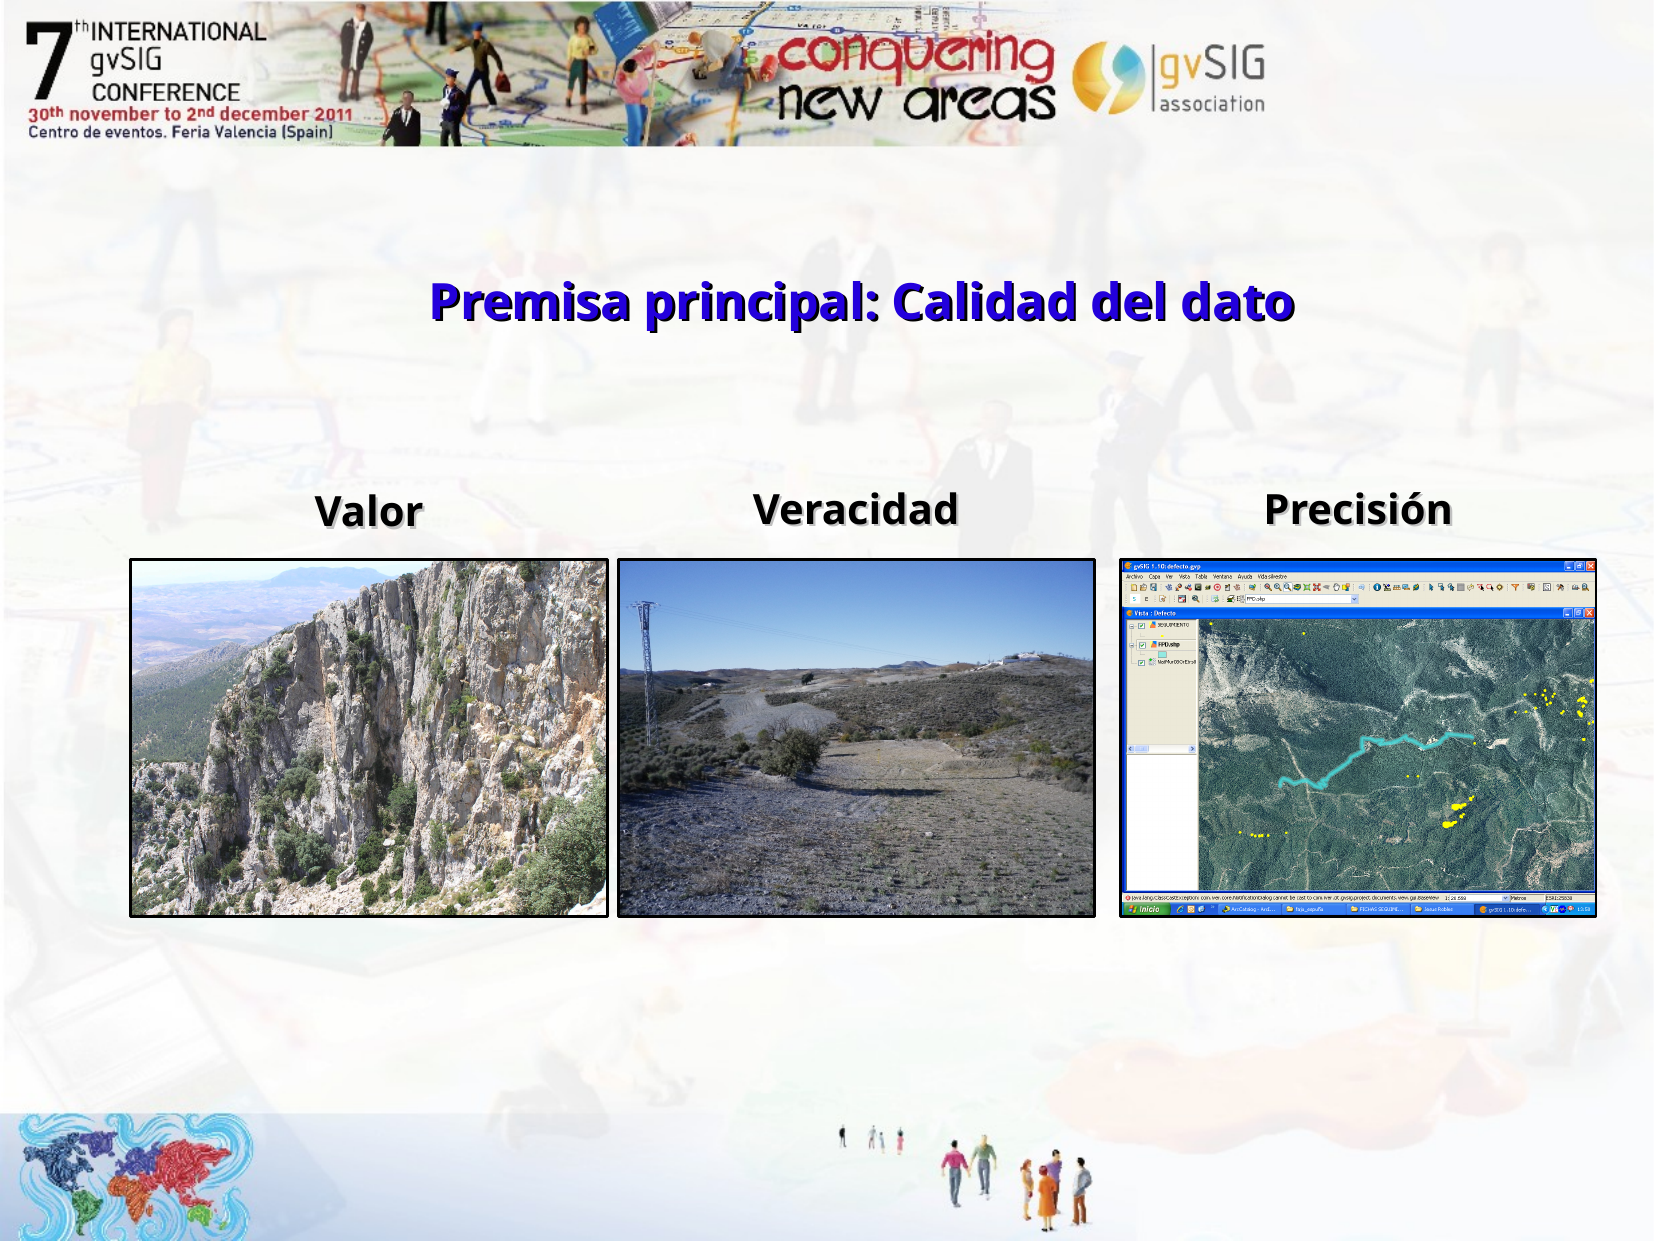

# Premisa principal: Calidad del dato
Veracidad
Precisión
Valor